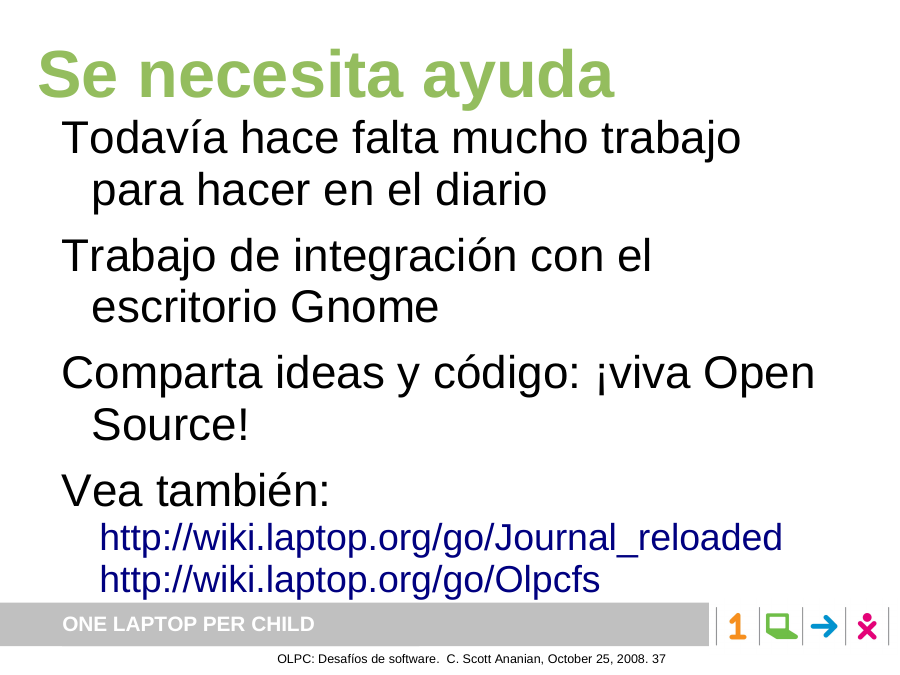

# Se necesita ayuda
Todavía hace falta mucho trabajo para hacer en el diario
Trabajo de integración con el escritorio Gnome
Comparta ideas y código: ¡viva Open Source!
Vea también:
http://wiki.laptop.org/go/Journal_reloaded
http://wiki.laptop.org/go/Olpcfs